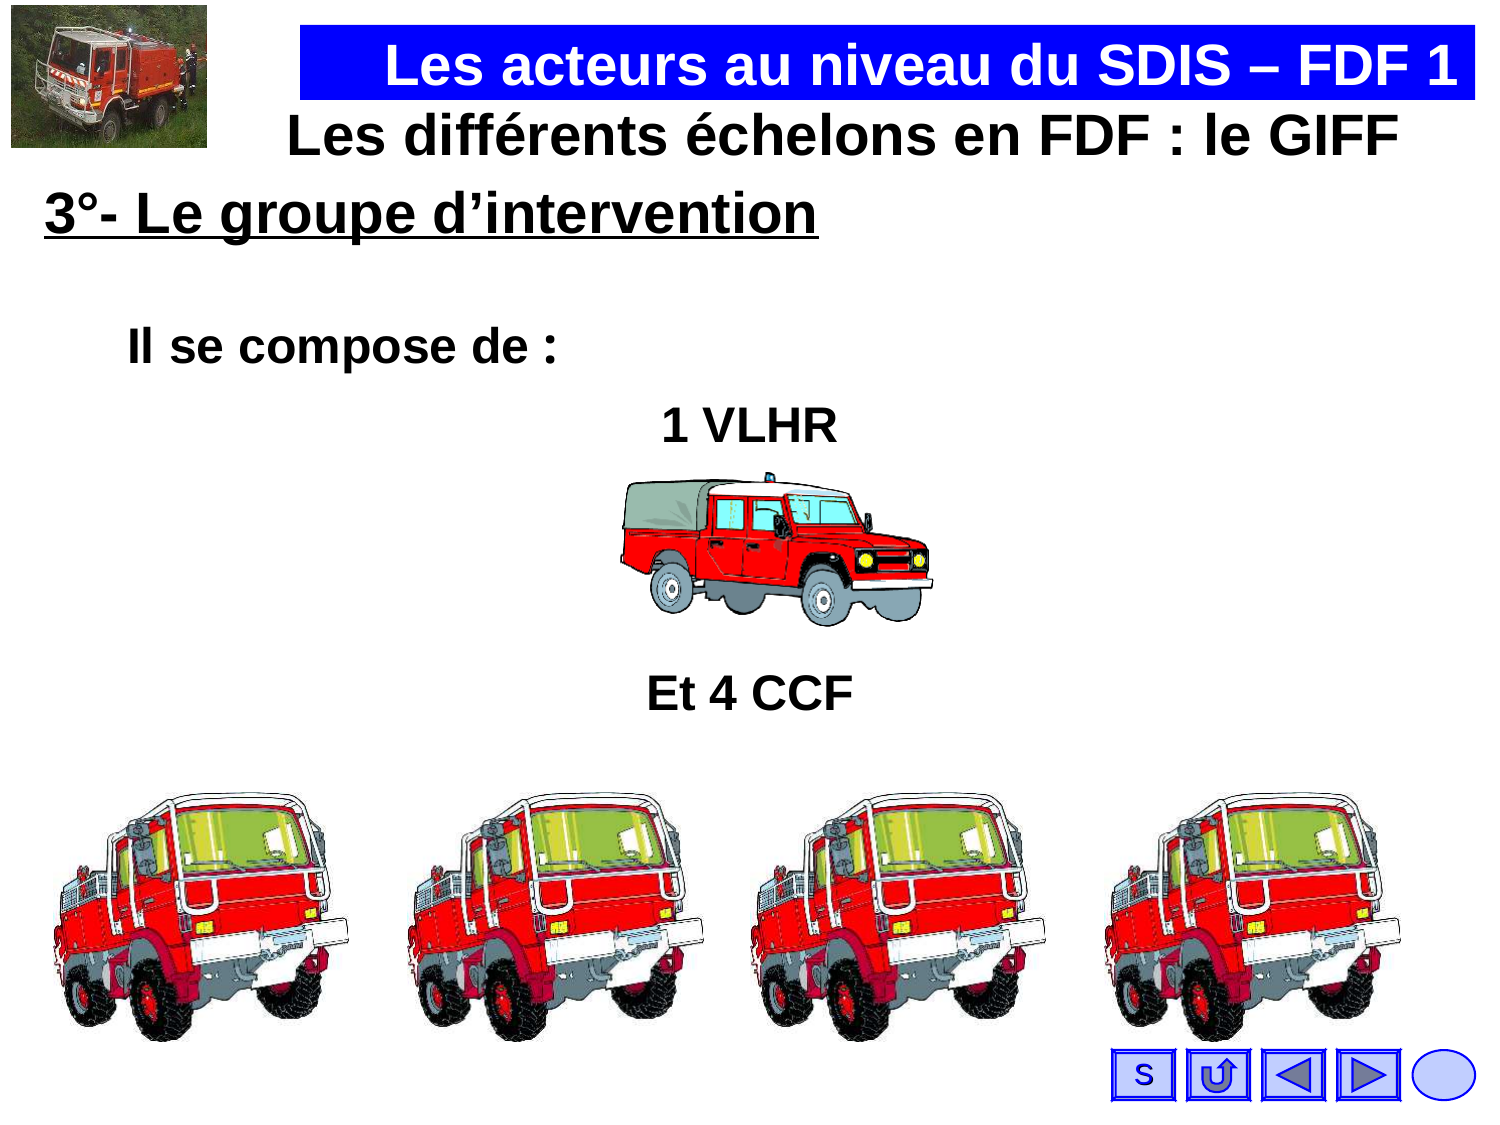

Les acteurs au niveau du SDIS – FDF 1
Les différents échelons en FDF : le GIFF
3°- Le groupe d’intervention
Il se compose de :
1 VLHR
Et 4 CCF